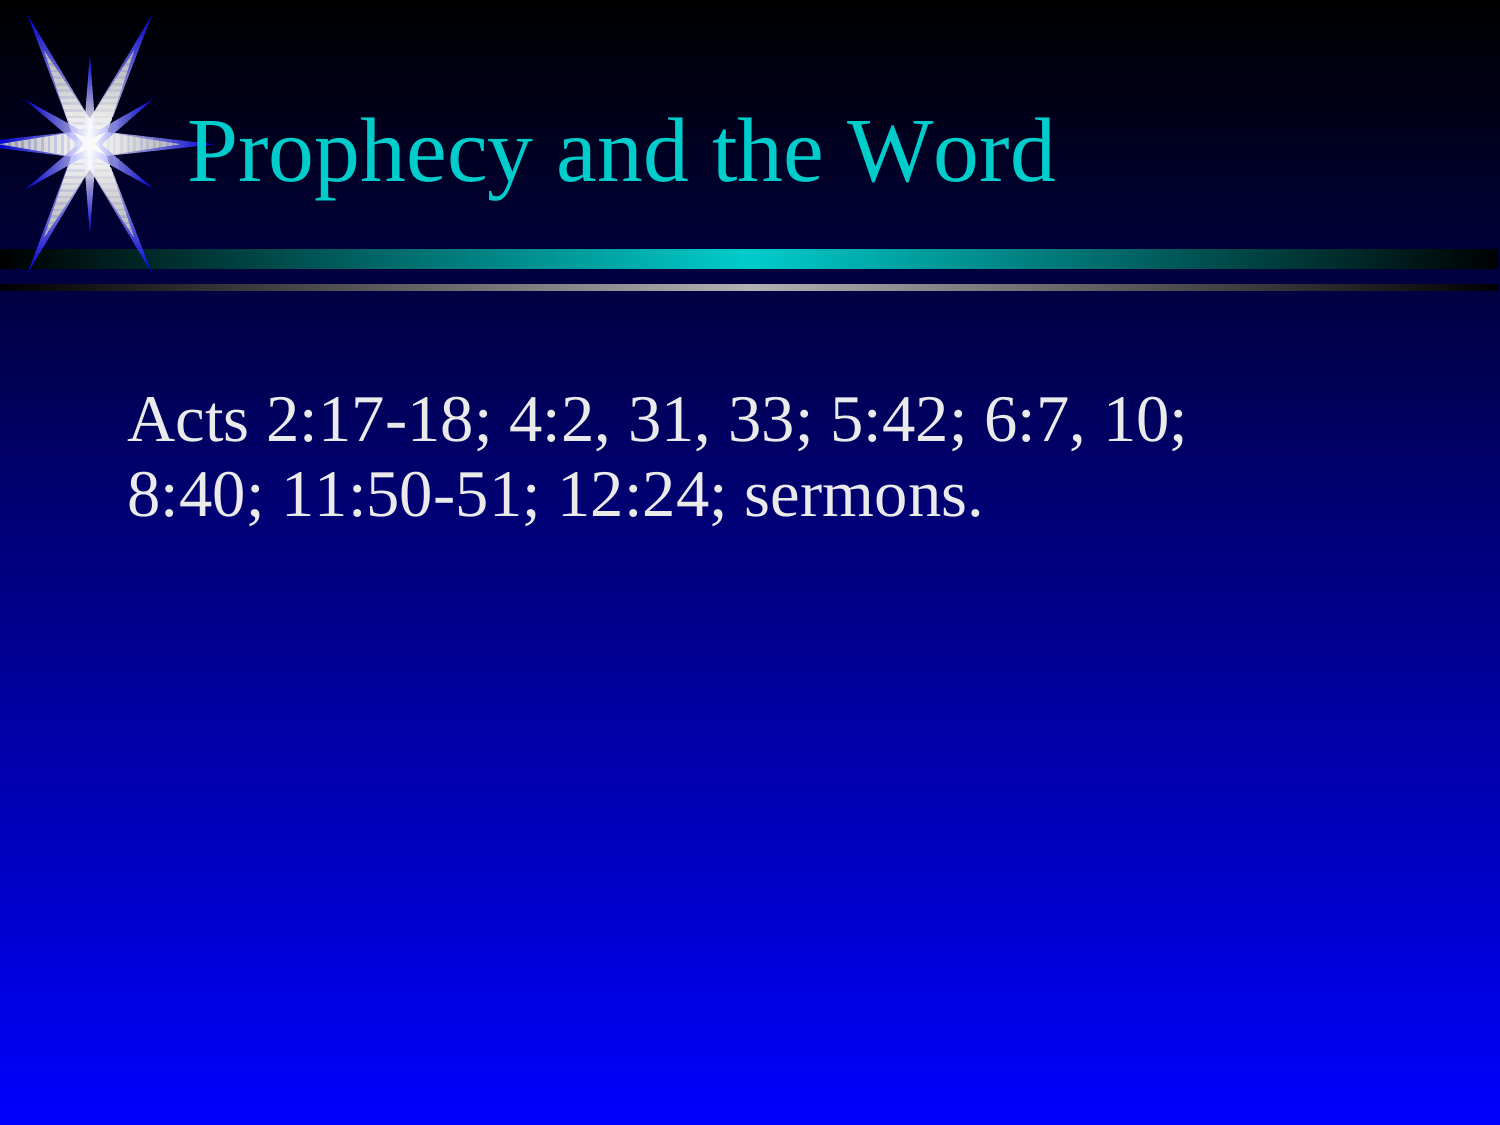

# Prophecy and the Word
Acts 2:17-18; 4:2, 31, 33; 5:42; 6:7, 10; 8:40; 11:50-51; 12:24; sermons.